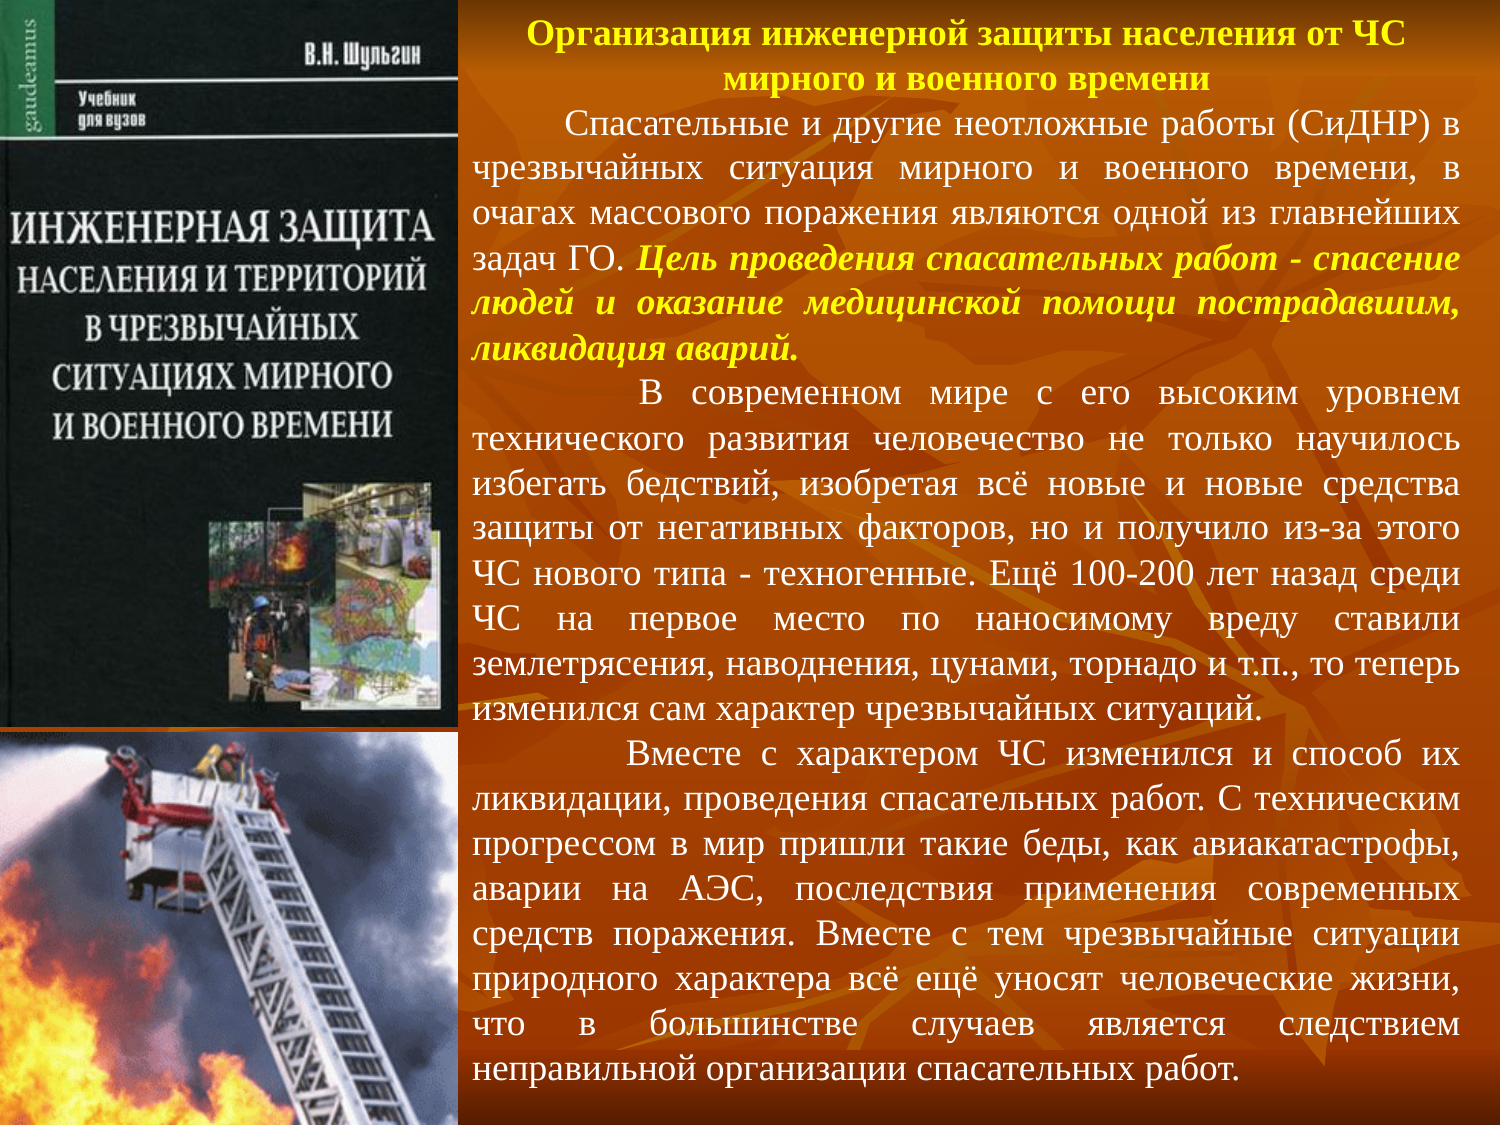

Организация инженерной защиты населения от ЧС мирного и военного времени
 Спасательные и другие неотложные работы (СиДНР) в чрезвычайных ситуация мирного и военного времени, в очагах массового поражения являются одной из главнейших задач ГО. Цель проведения спасательных работ - спасение людей и оказание медицинской помощи пострадавшим, ликвидация аварий.
 В современном мире с его высоким уровнем технического развития человечество не только научилось избегать бедствий, изобретая всё новые и новые средства защиты от негативных факторов, но и получило из-за этого ЧС нового типа - техногенные. Ещё 100-200 лет назад среди ЧС на первое место по наносимому вреду ставили землетрясения, наводнения, цунами, торнадо и т.п., то теперь изменился сам характер чрезвычайных ситуаций.
 Вместе с характером ЧС изменился и способ их ликвидации, проведения спасательных работ. С техническим прогрессом в мир пришли такие беды, как авиакатастрофы, аварии на АЭС, последствия применения современных средств поражения. Вместе с тем чрезвычайные ситуации природного характера всё ещё уносят человеческие жизни, что в большинстве случаев является следствием неправильной организации спасательных работ.